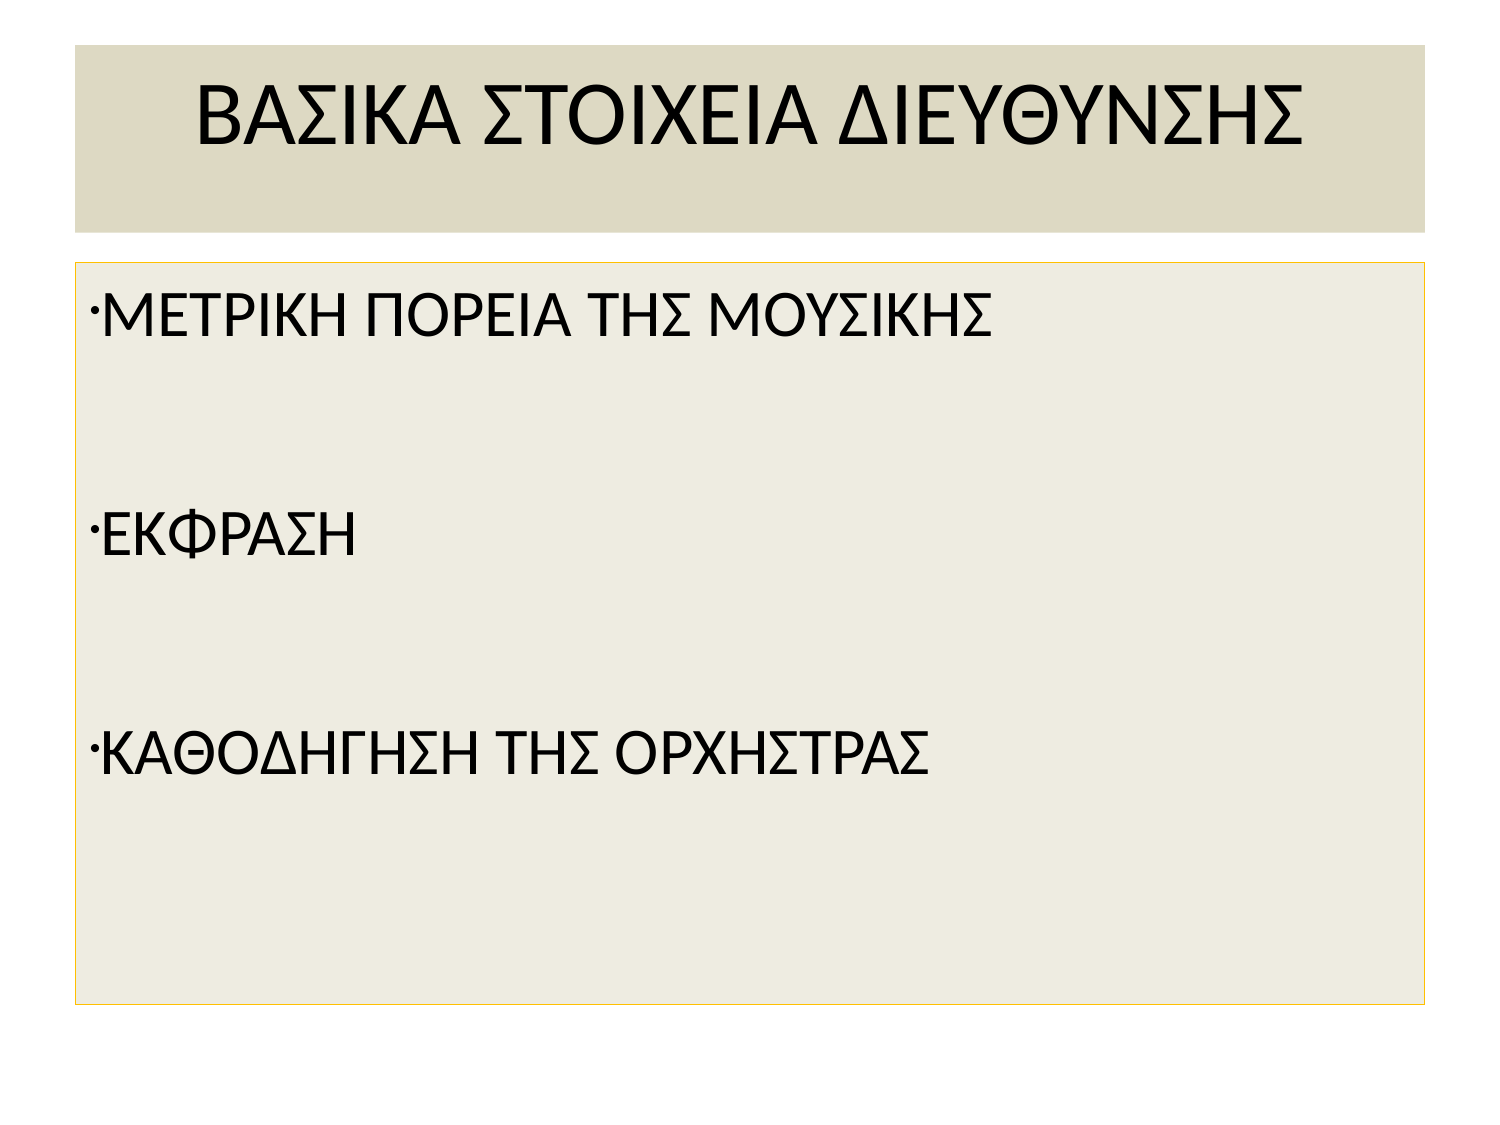

# ΒΑΣΙΚΑ ΣΤΟΙΧΕΙΑ ΔΙΕΥΘΥΝΣΗΣ ΟΠΤΙΚΟΣ
ΜΕΤΡΙΚΗ ΠΟΡΕΙΑ ΤΗΣ ΜΟΥΣΙΚΗΣ
ΕΚΦΡΑΣΗ
ΚΑΘΟΔΗΓΗΣΗ ΤΗΣ ΟΡΧΗΣΤΡΑΣ